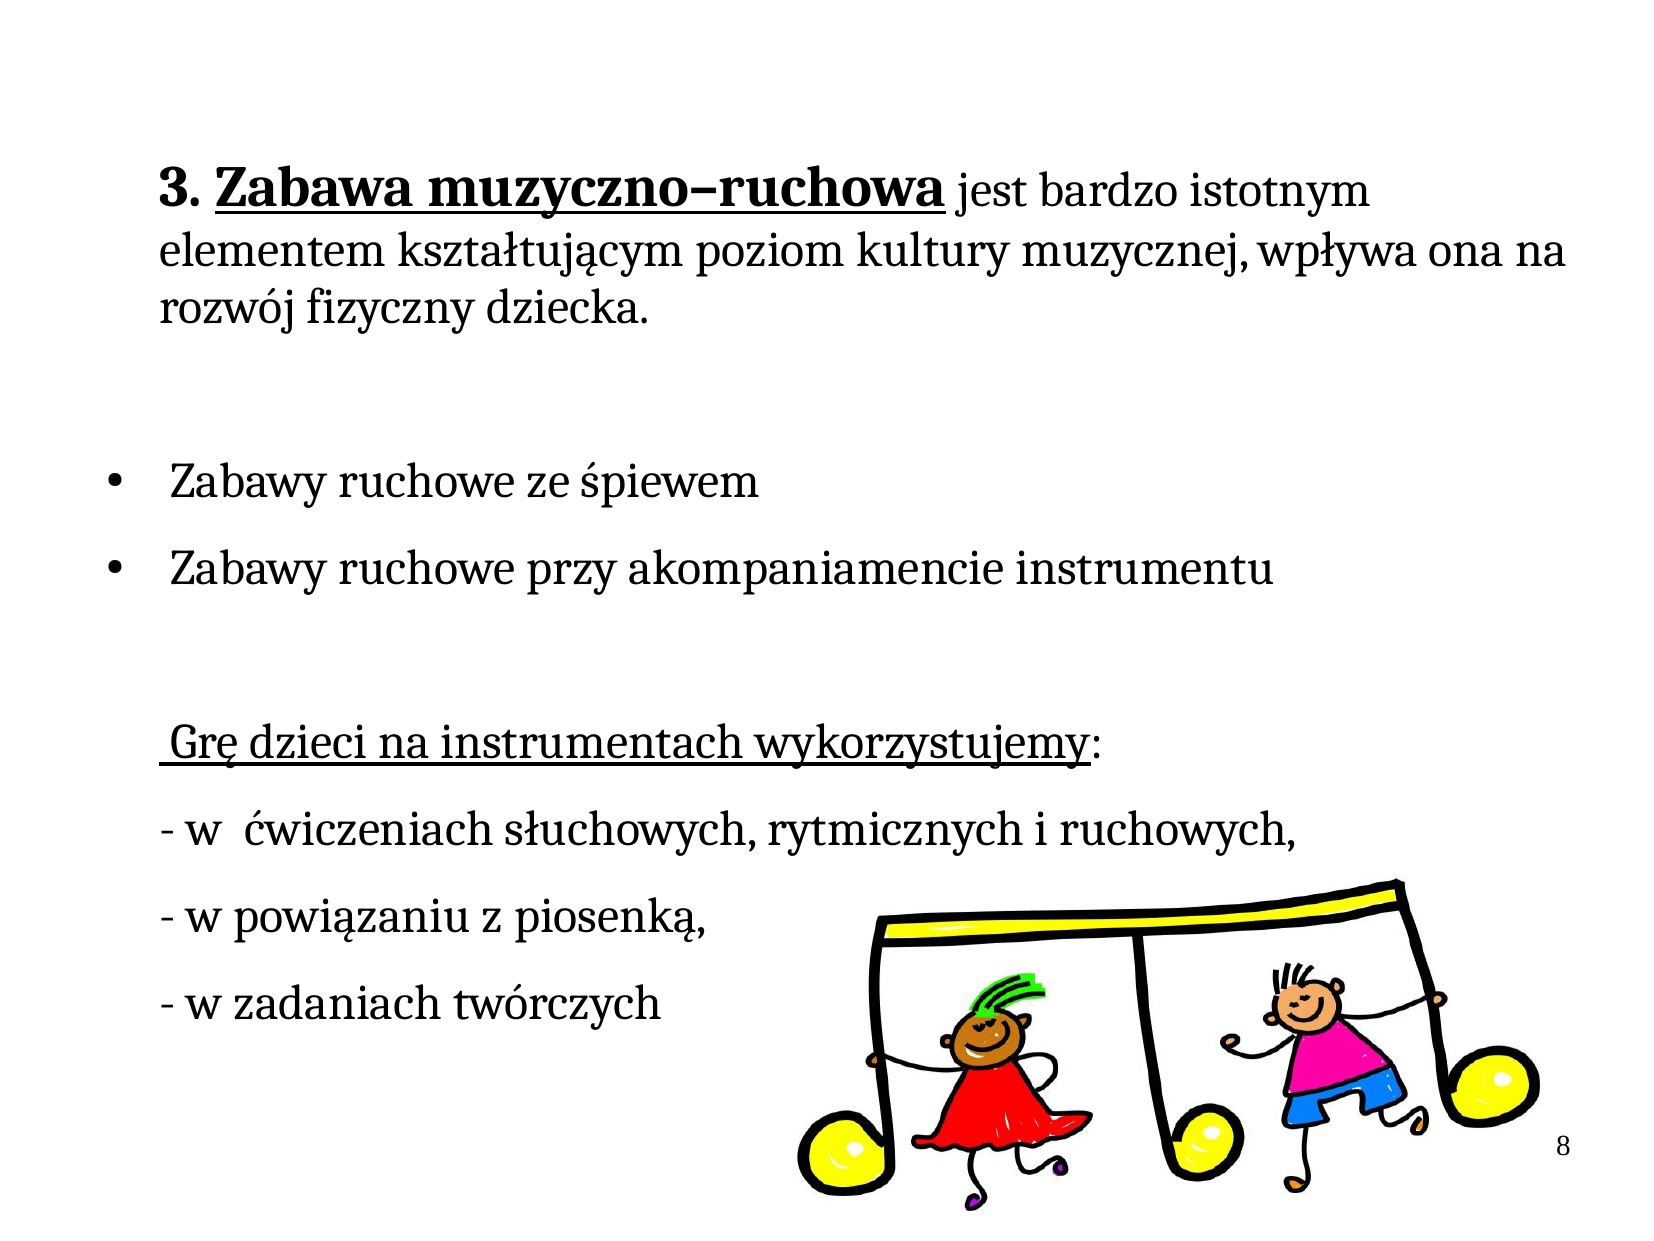

# 3. Zabawa muzyczno–ruchowa jest bardzo istotnym elementem kształtującym poziom kultury muzycznej, wpływa ona na rozwój fizyczny dziecka.
 Zabawy ruchowe ze śpiewem
 Zabawy ruchowe przy akompaniamencie instrumentu
 Grę dzieci na instrumentach wykorzystujemy:
- w ćwiczeniach słuchowych, rytmicznych i ruchowych,
- w powiązaniu z piosenką,
- w zadaniach twórczych
8